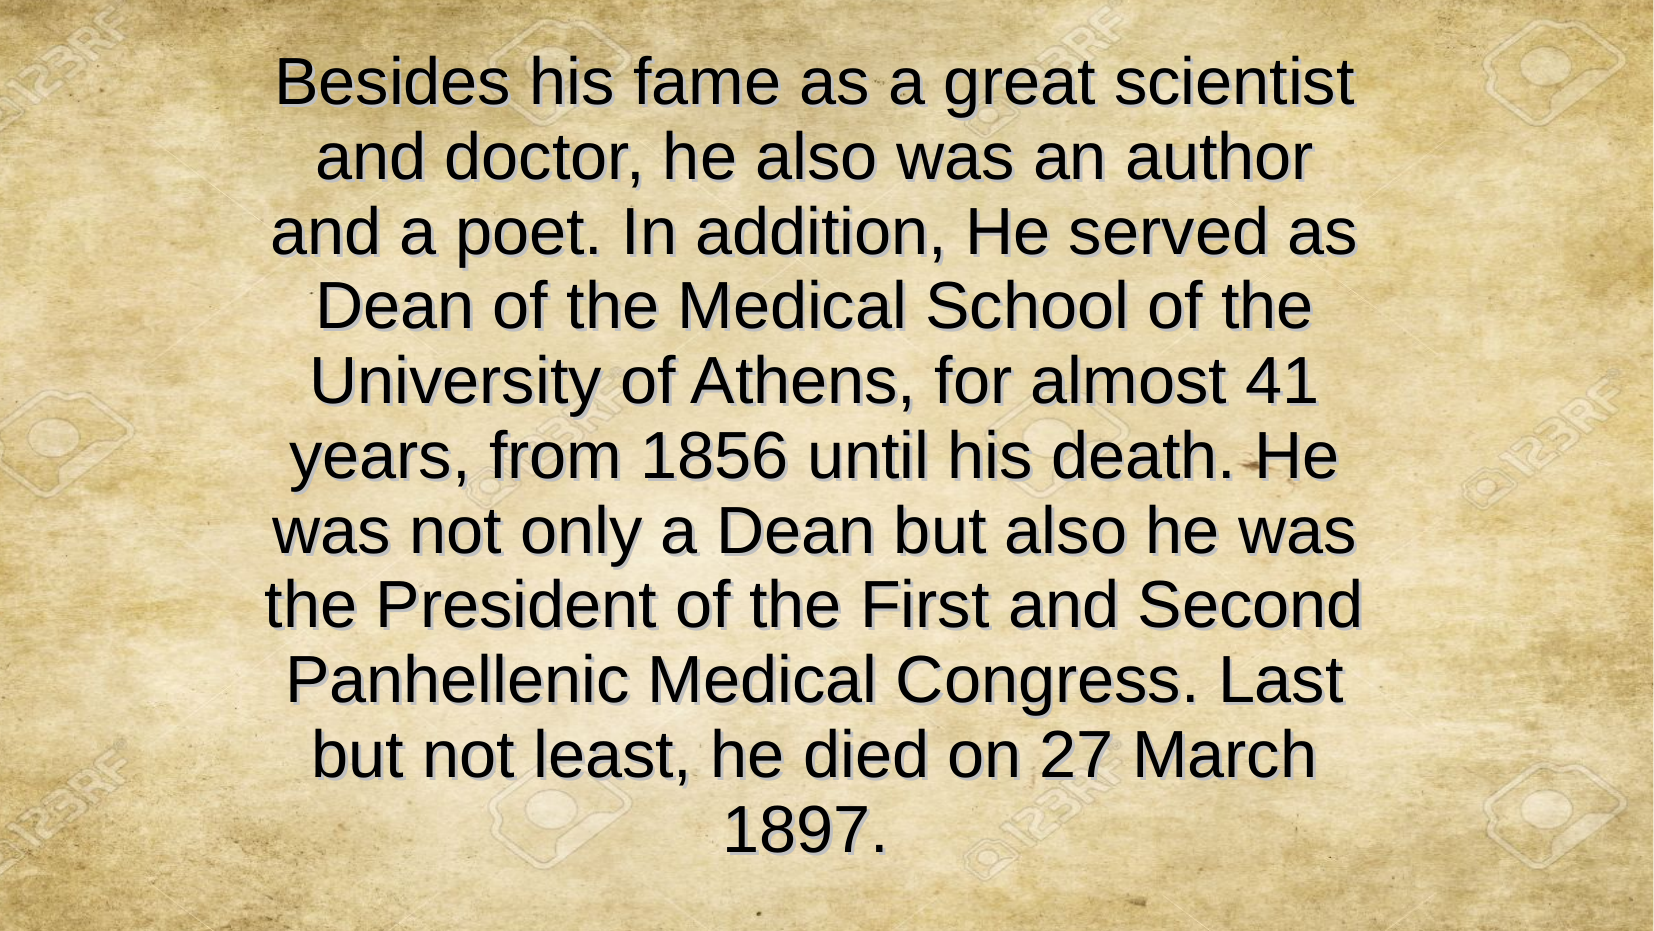

Besides his fame as a great scientist and doctor, he also was an author and a poet. In addition, He served as Dean of the Medical School of the University of Athens, for almost 41 years, from 1856 until his death. He was not only a Dean but also he was the President of the First and Second Panhellenic Medical Congress. Last but not least, he died on 27 March 1897.